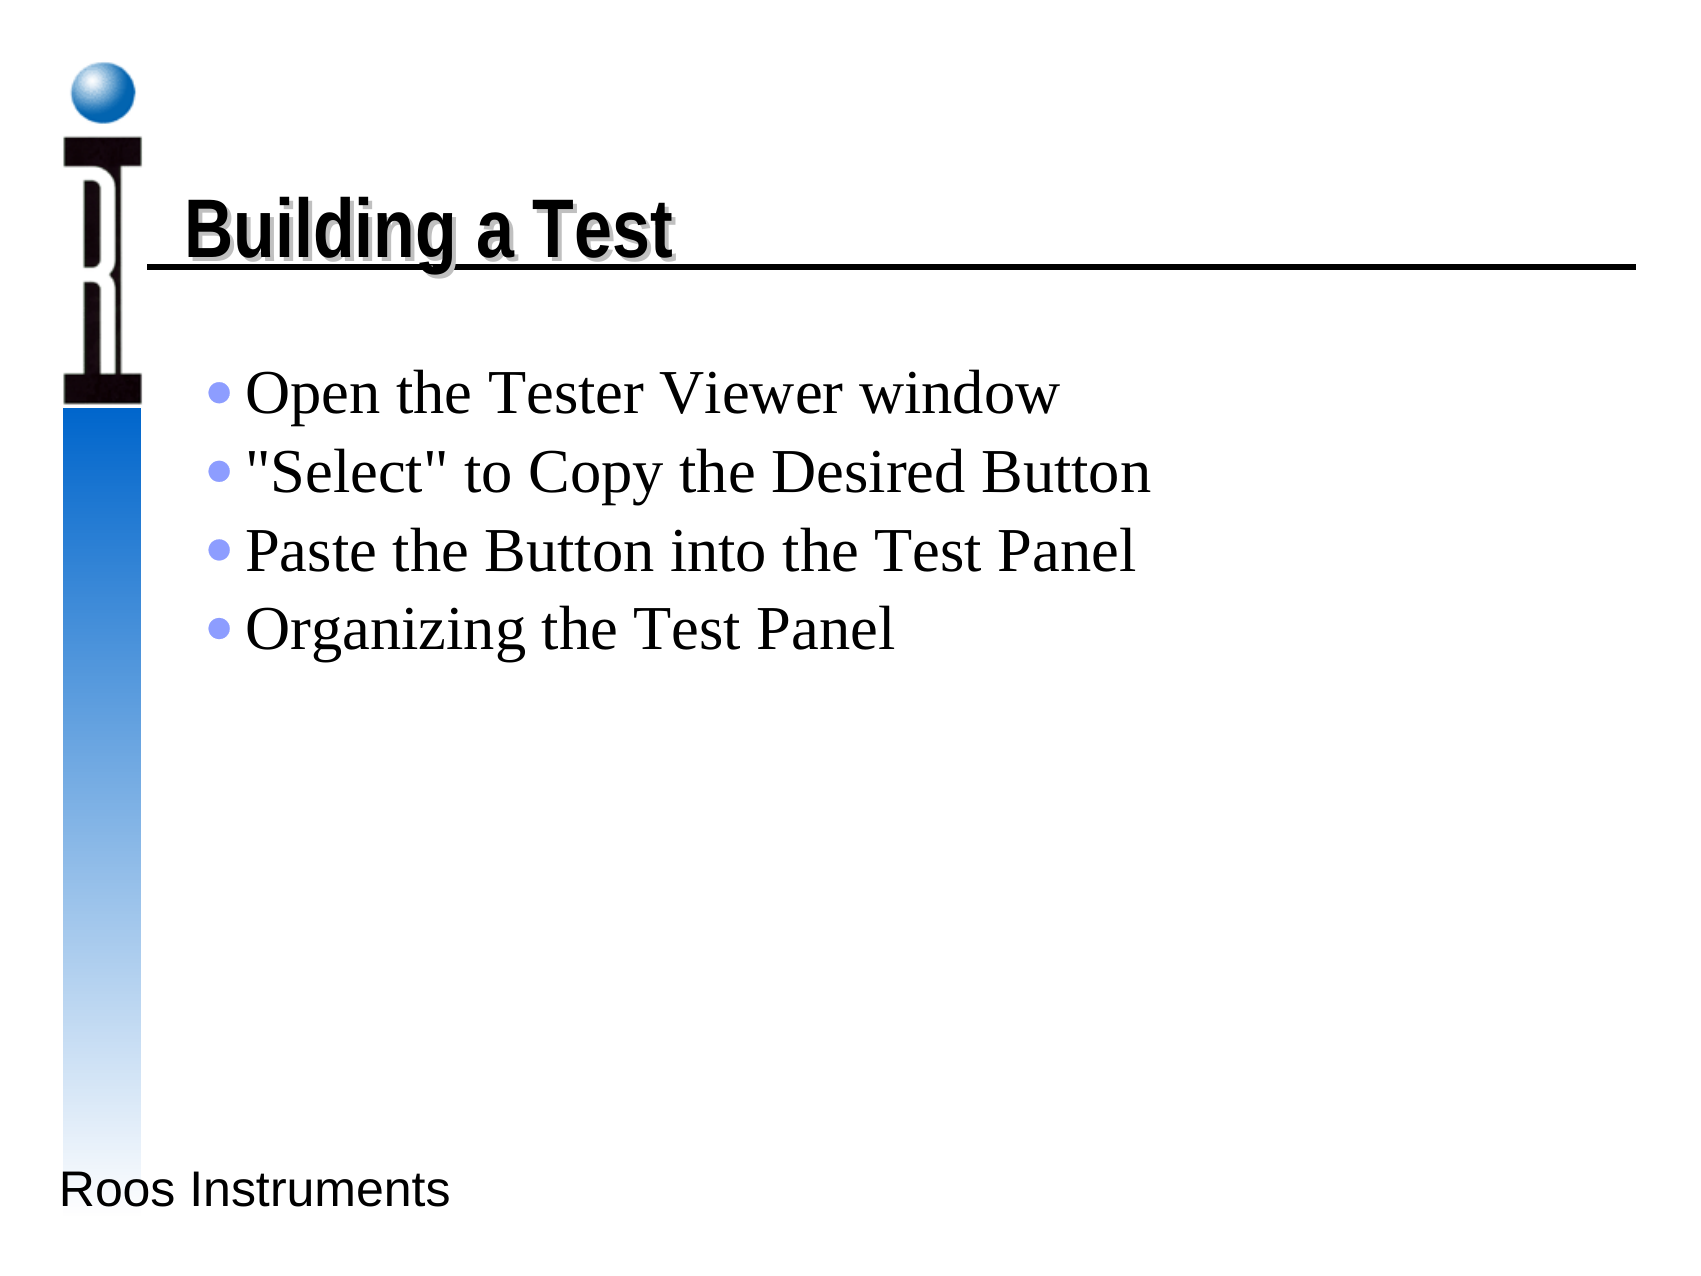

Building a Test
Open the Tester Viewer window
"Select" to Copy the Desired Button
Paste the Button into the Test Panel
Organizing the Test Panel